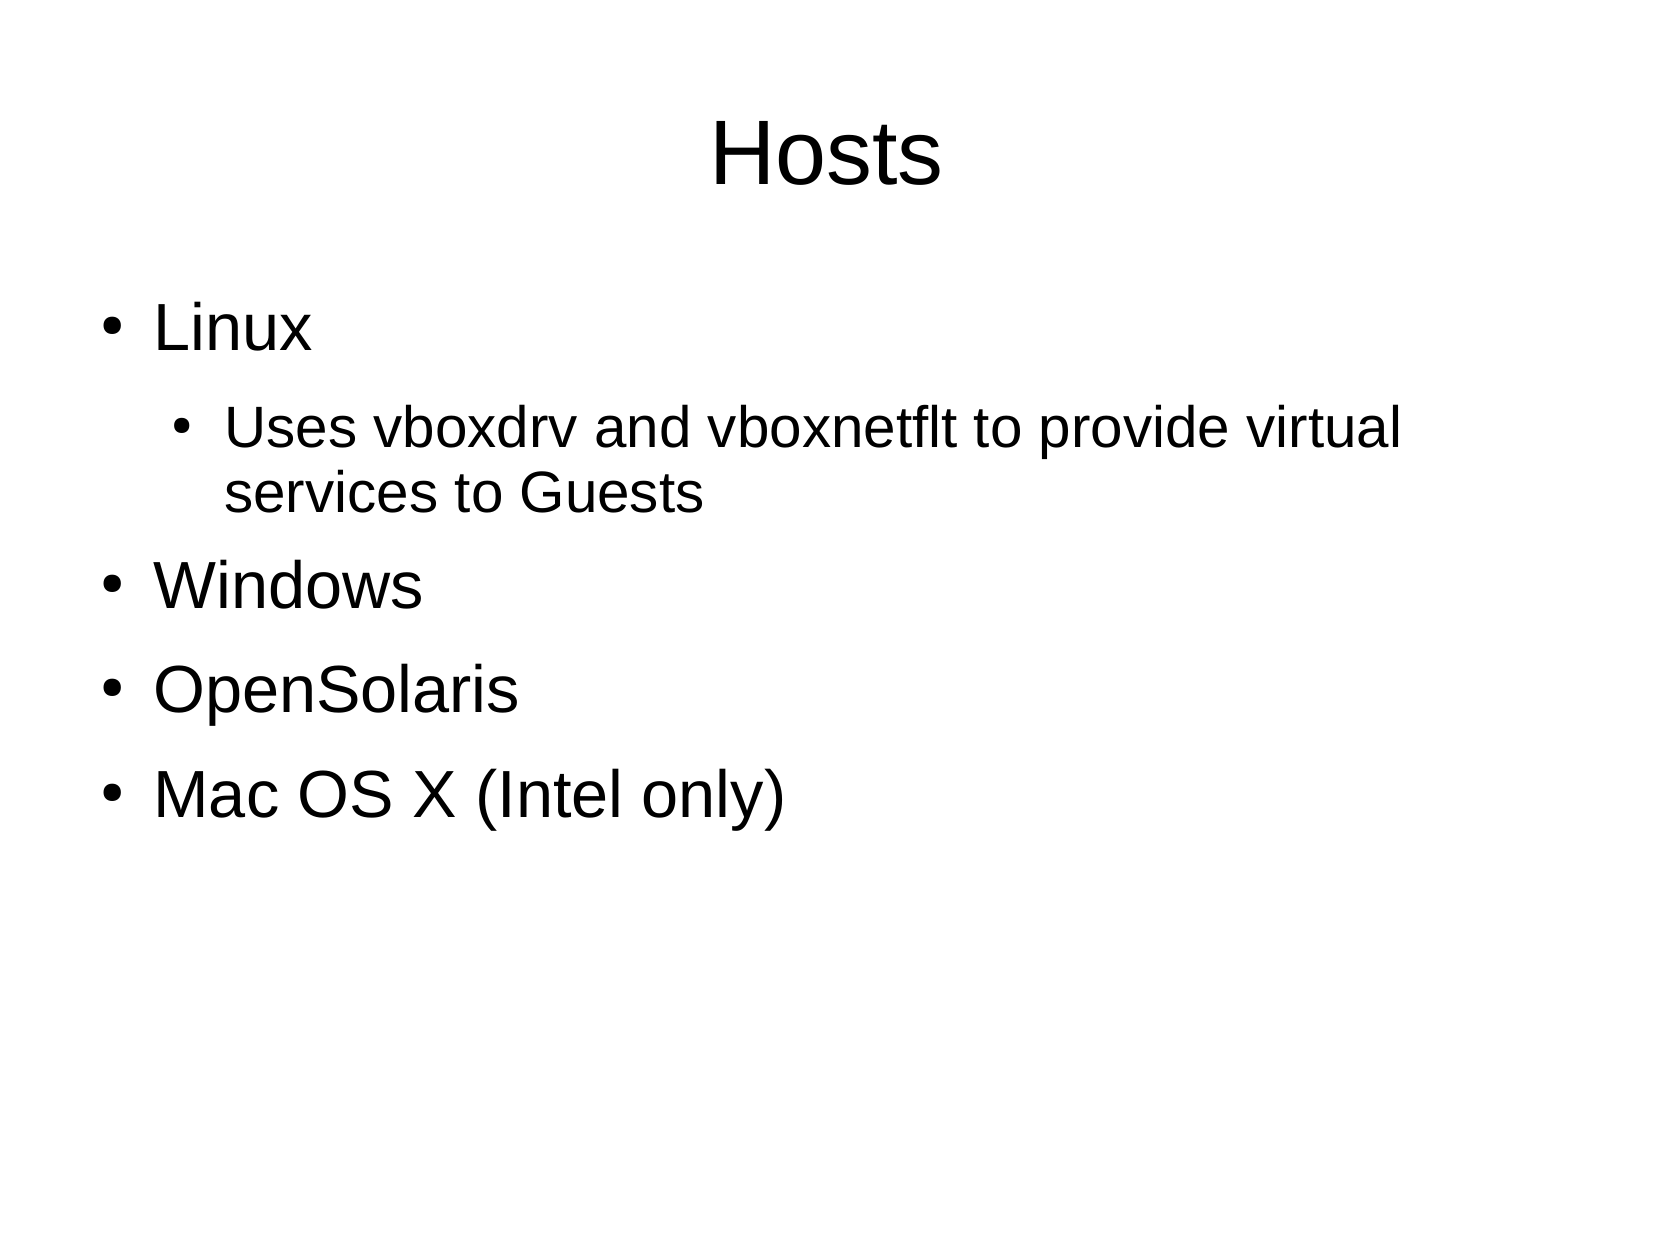

# Hosts
Linux
Uses vboxdrv and vboxnetflt to provide virtual services to Guests
Windows
OpenSolaris
Mac OS X (Intel only)